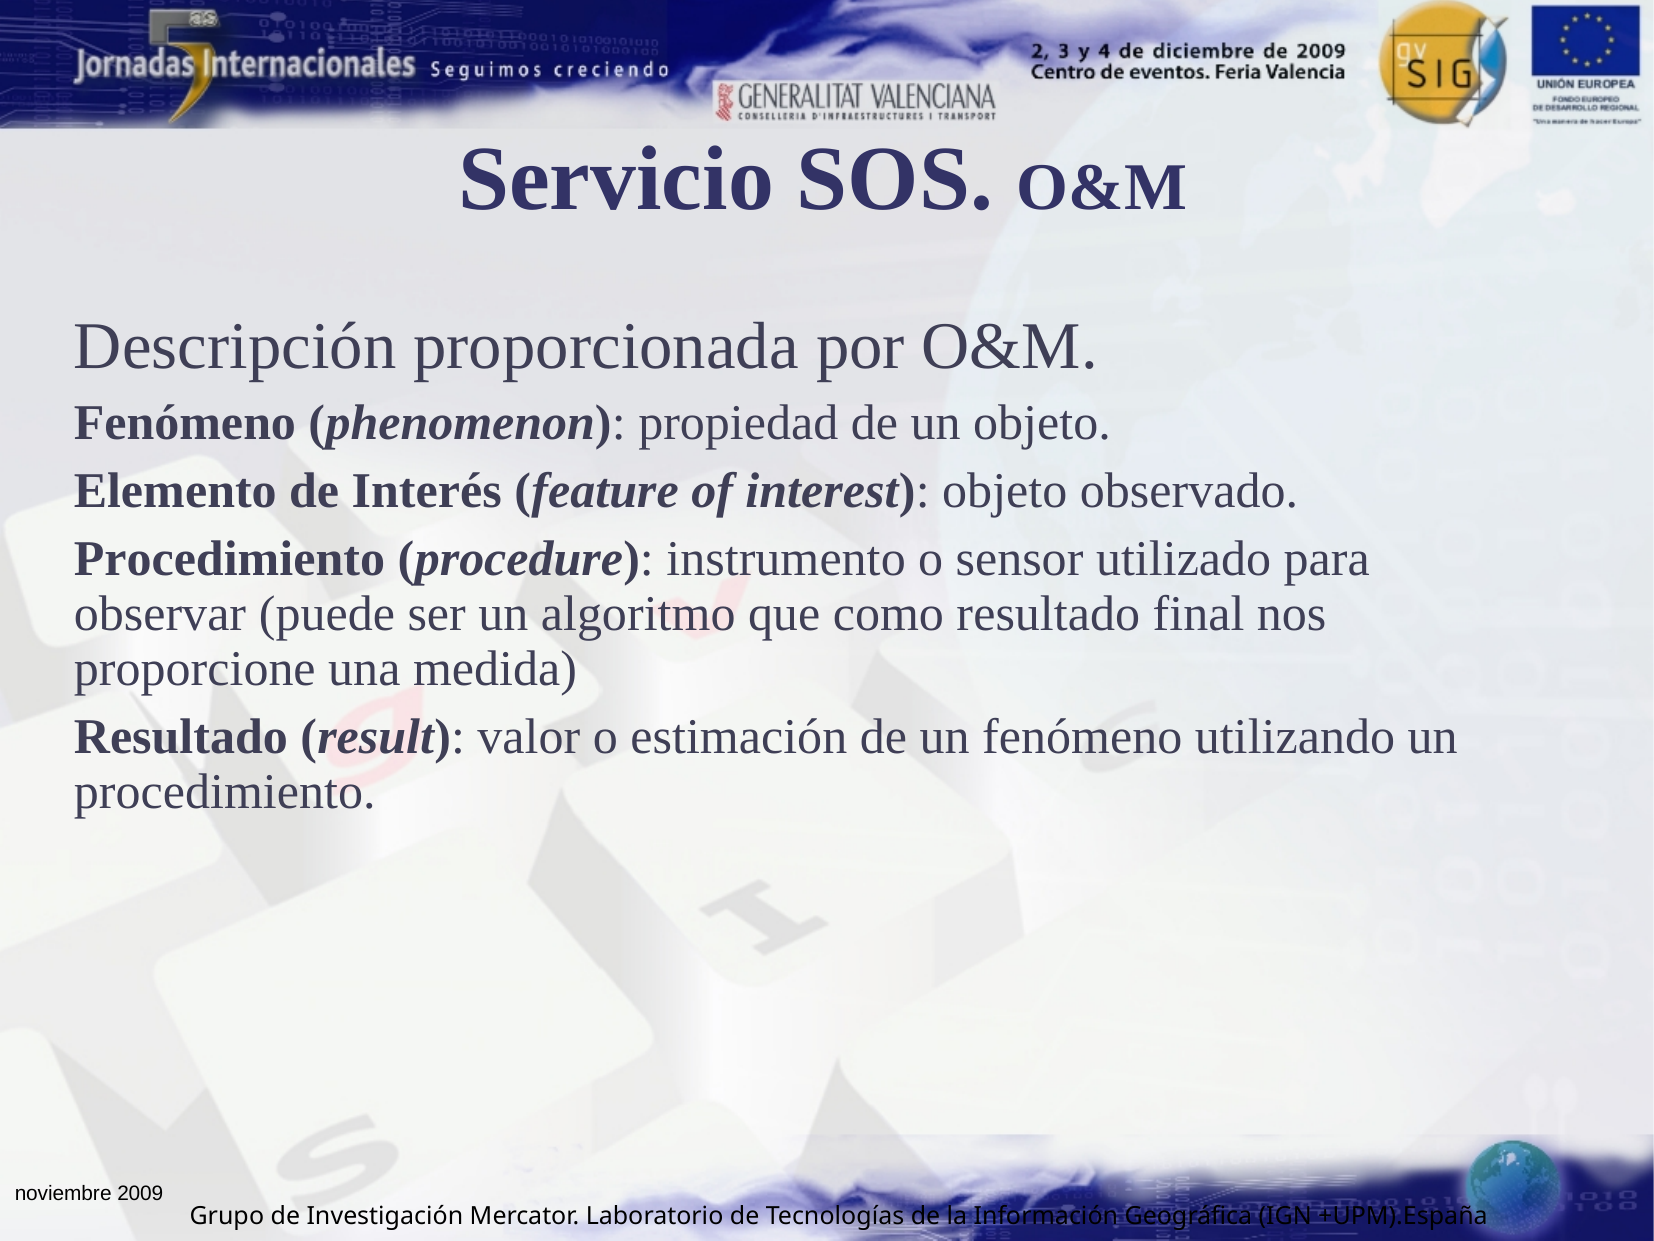

# Servicio SOS. O&M
Descripción proporcionada por O&M.
Fenómeno (phenomenon): propiedad de un objeto.
Elemento de Interés (feature of interest): objeto observado.
Procedimiento (procedure): instrumento o sensor utilizado para observar (puede ser un algoritmo que como resultado final nos proporcione una medida)
Resultado (result): valor o estimación de un fenómeno utilizando un procedimiento.
Grupo de Investigación Mercator. Laboratorio de Tecnologías de la Información Geográfica (IGN +UPM).España
noviembre 2009